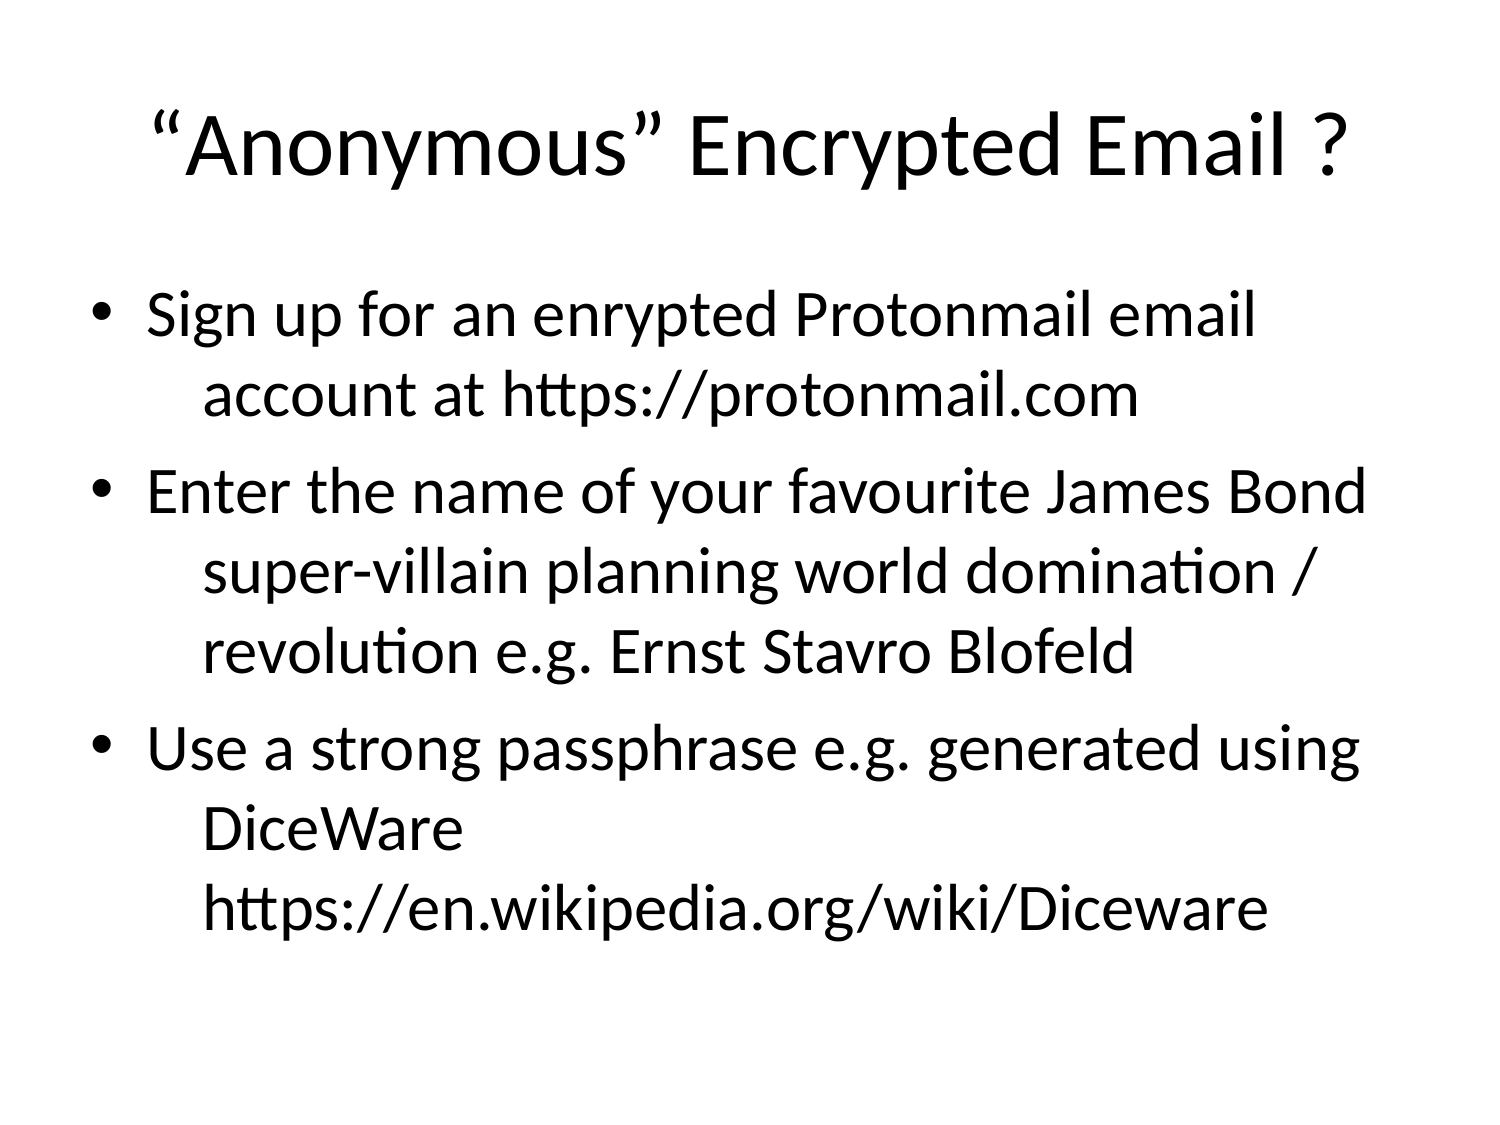

# “Anonymous” Encrypted Email ?
Sign up for an enrypted Protonmail email account at https://protonmail.com
Enter the name of your favourite James Bond super-villain planning world domination / revolution e.g. Ernst Stavro Blofeld
Use a strong passphrase e.g. generated using DiceWare https://en.wikipedia.org/wiki/Diceware